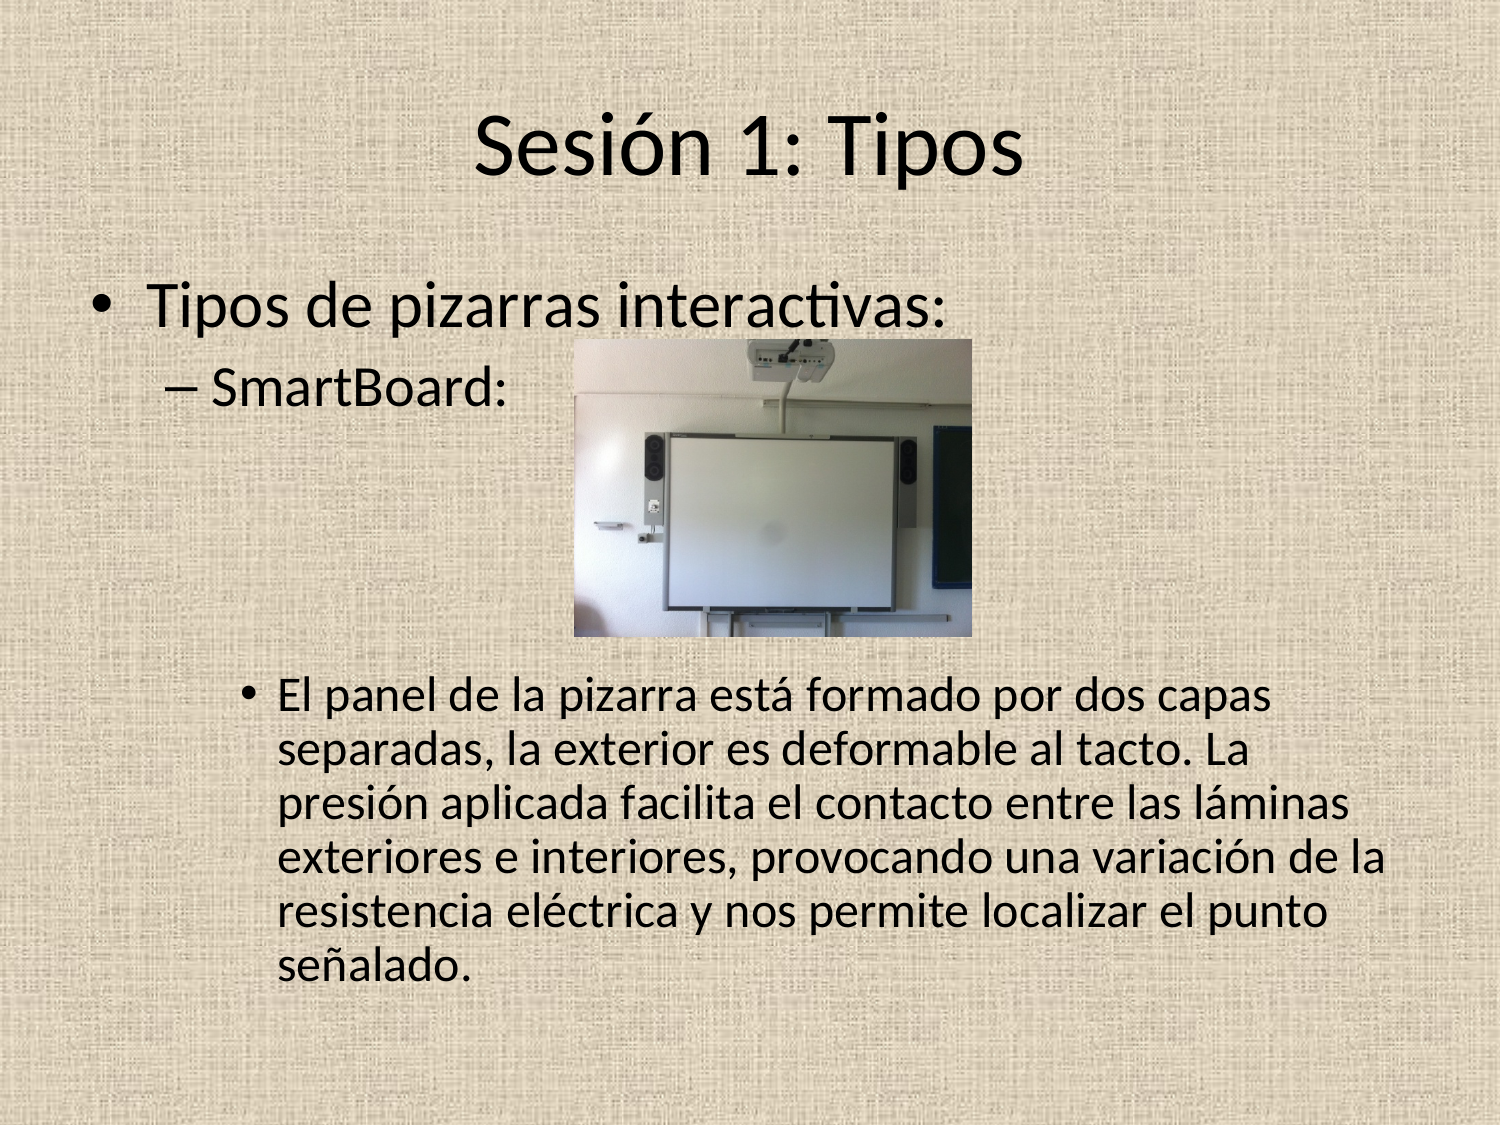

# Sesión 1: Tipos
Tipos de pizarras interactivas:
SmartBoard:
El panel de la pizarra está formado por dos capas separadas, la exterior es deformable al tacto. La presión aplicada facilita el contacto entre las láminas exteriores e interiores, provocando una variación de la resistencia eléctrica y nos permite localizar el punto señalado.